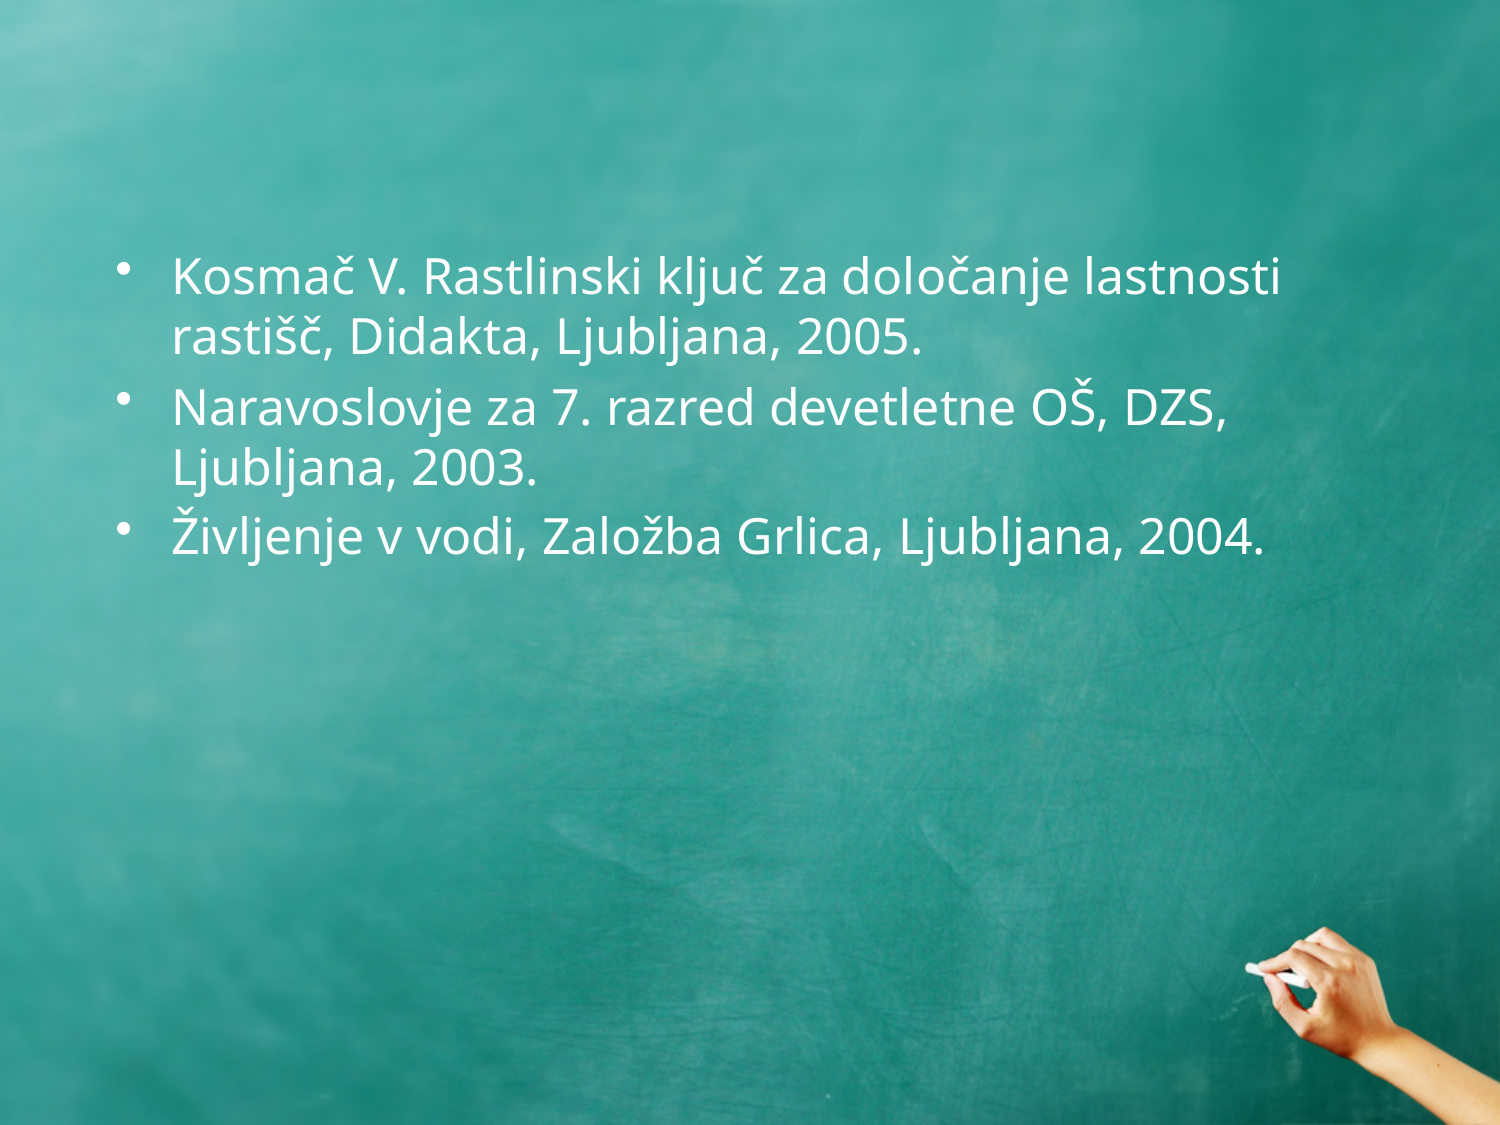

# Kosmač V. Rastlinski ključ za določanje lastnosti rastišč, Didakta, Ljubljana, 2005.
Naravoslovje za 7. razred devetletne OŠ, DZS, Ljubljana, 2003.
Življenje v vodi, Založba Grlica, Ljubljana, 2004.